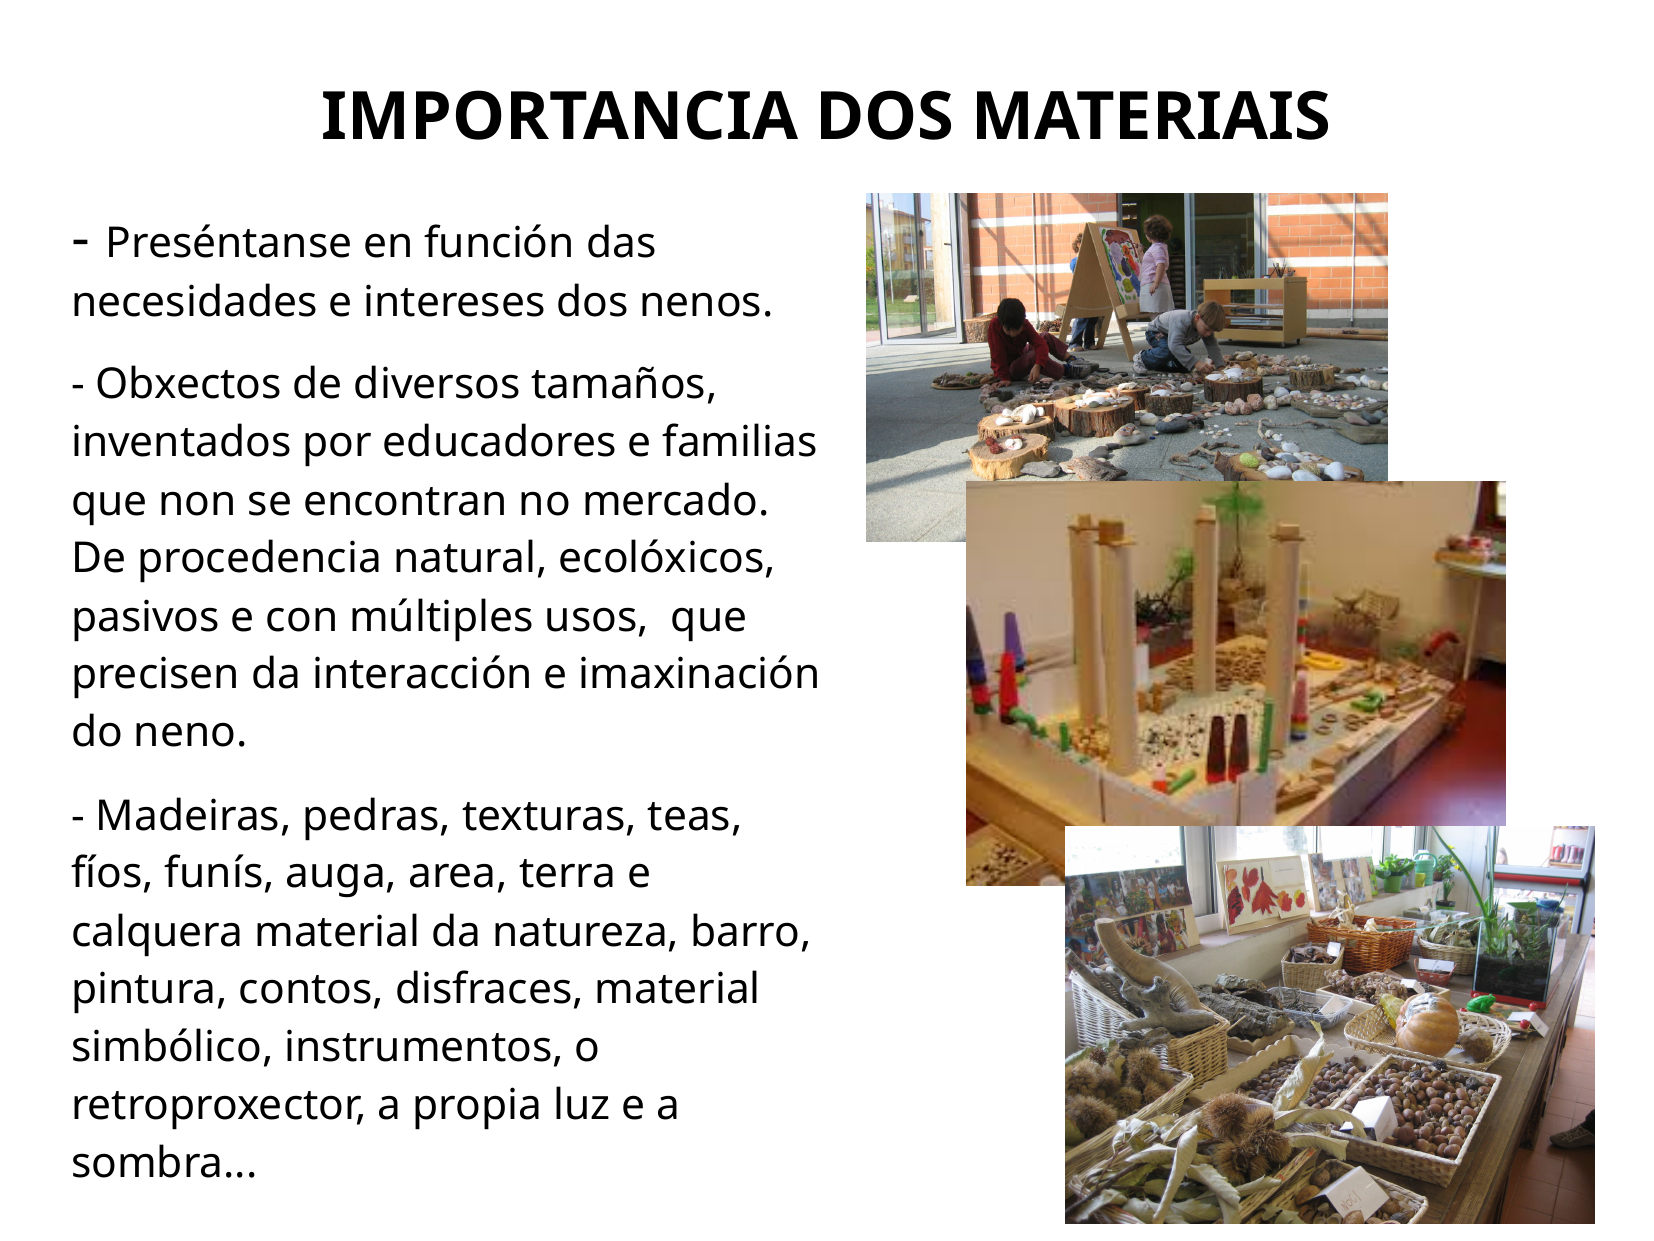

# IMPORTANCIA DOS MATERIAIS
- Preséntanse en función das necesidades e intereses dos nenos.
- Obxectos de diversos tamaños, inventados por educadores e familias que non se encontran no mercado. De procedencia natural, ecolóxicos, pasivos e con múltiples usos, que precisen da interacción e imaxinación do neno.
- Madeiras, pedras, texturas, teas, fíos, funís, auga, area, terra e calquera material da natureza, barro, pintura, contos, disfraces, material simbólico, instrumentos, o retroproxector, a propia luz e a sombra...